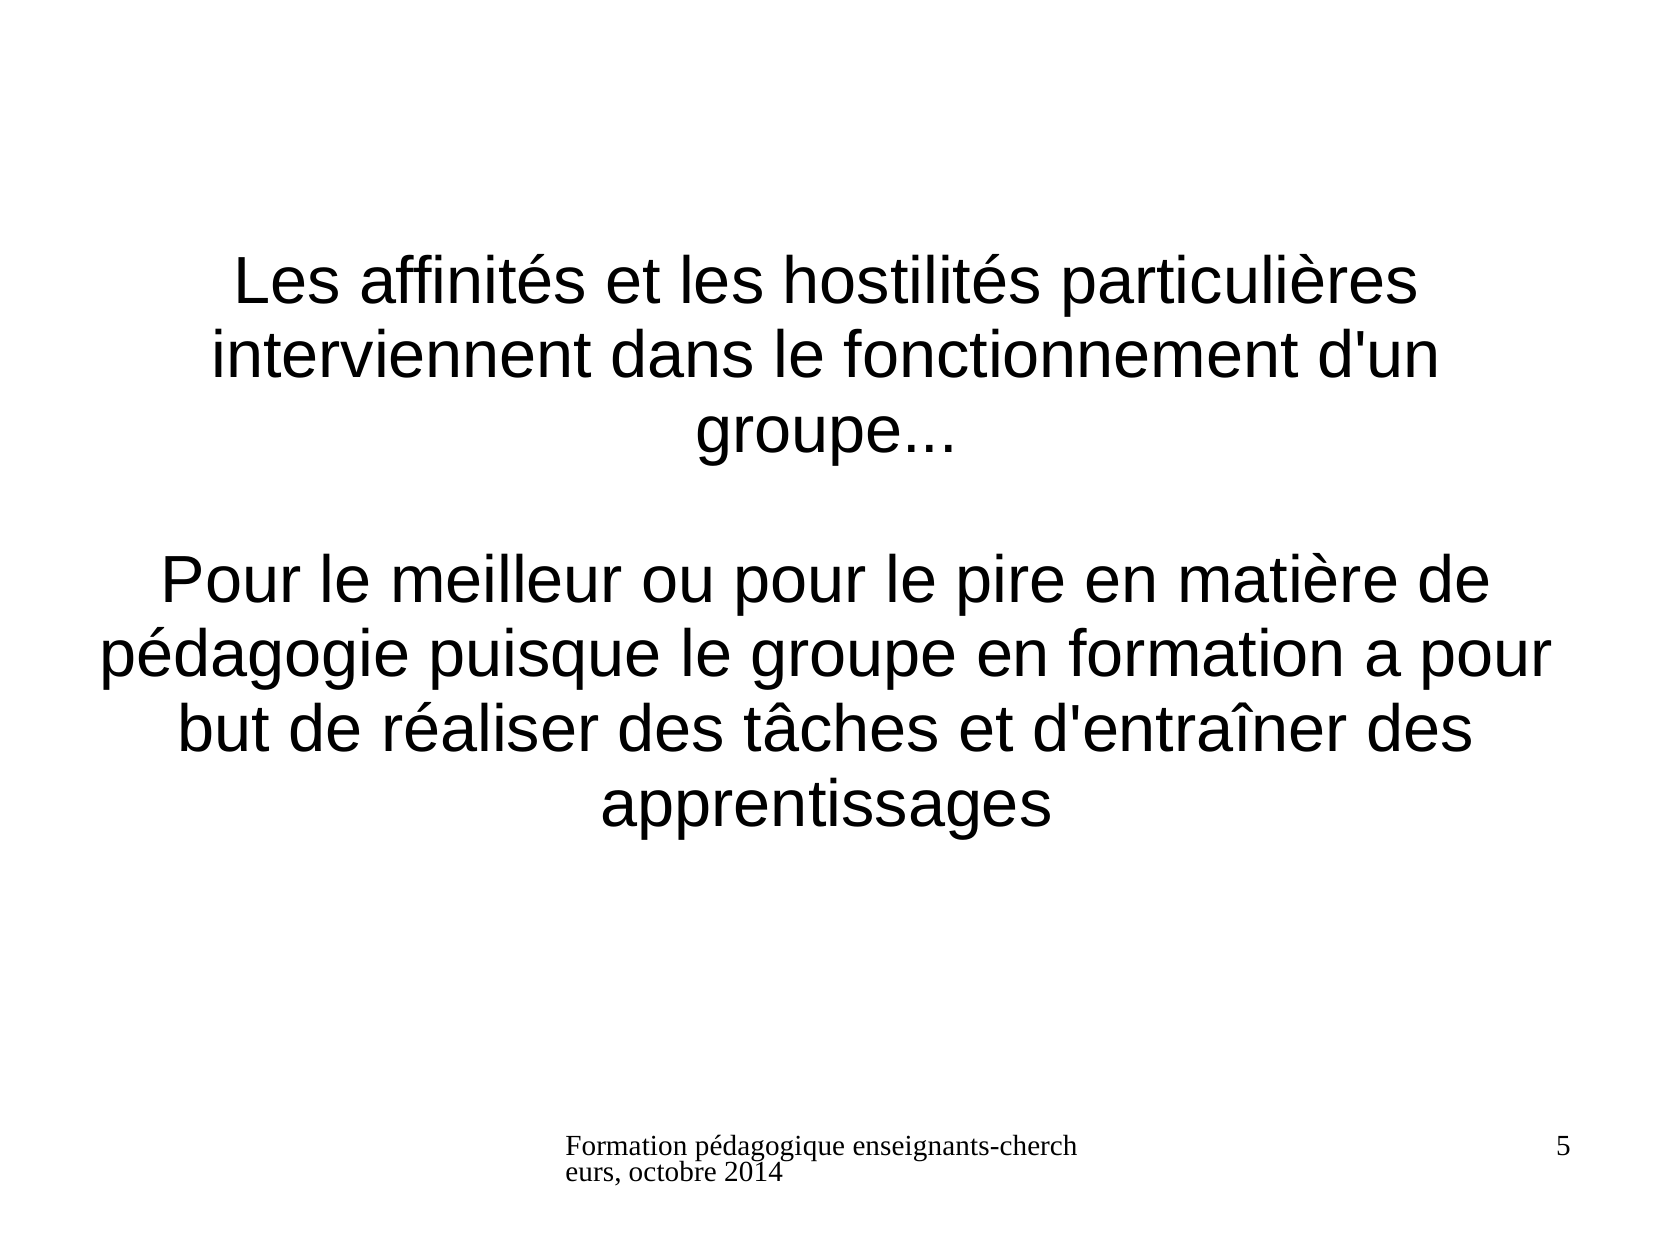

# Les affinités et les hostilités particulières interviennent dans le fonctionnement d'un groupe...
Pour le meilleur ou pour le pire en matière de pédagogie puisque le groupe en formation a pour but de réaliser des tâches et d'entraîner des apprentissages
Formation pédagogique enseignants-chercheurs, octobre 2014
5